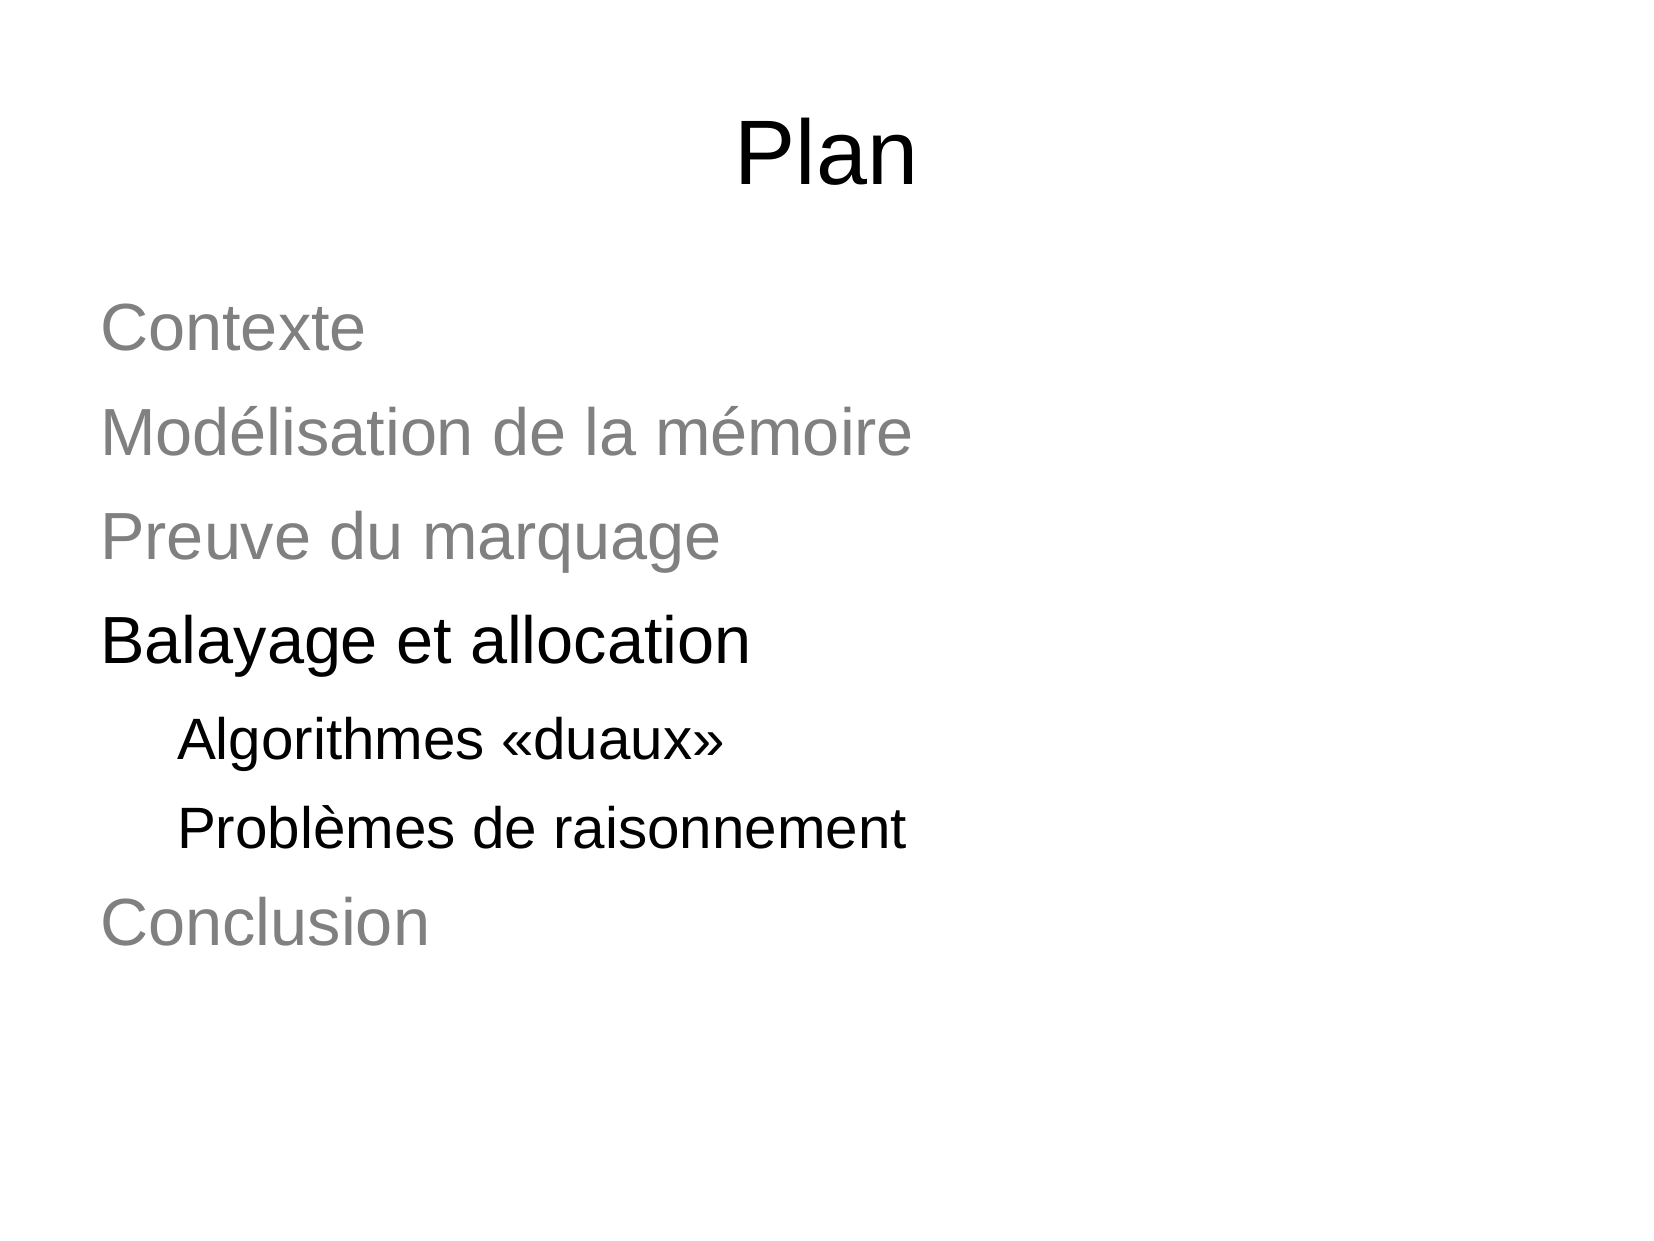

# Plan
Contexte
Modélisation de la mémoire
Preuve du marquage
Balayage et allocation
Algorithmes «duaux»
Problèmes de raisonnement
Conclusion